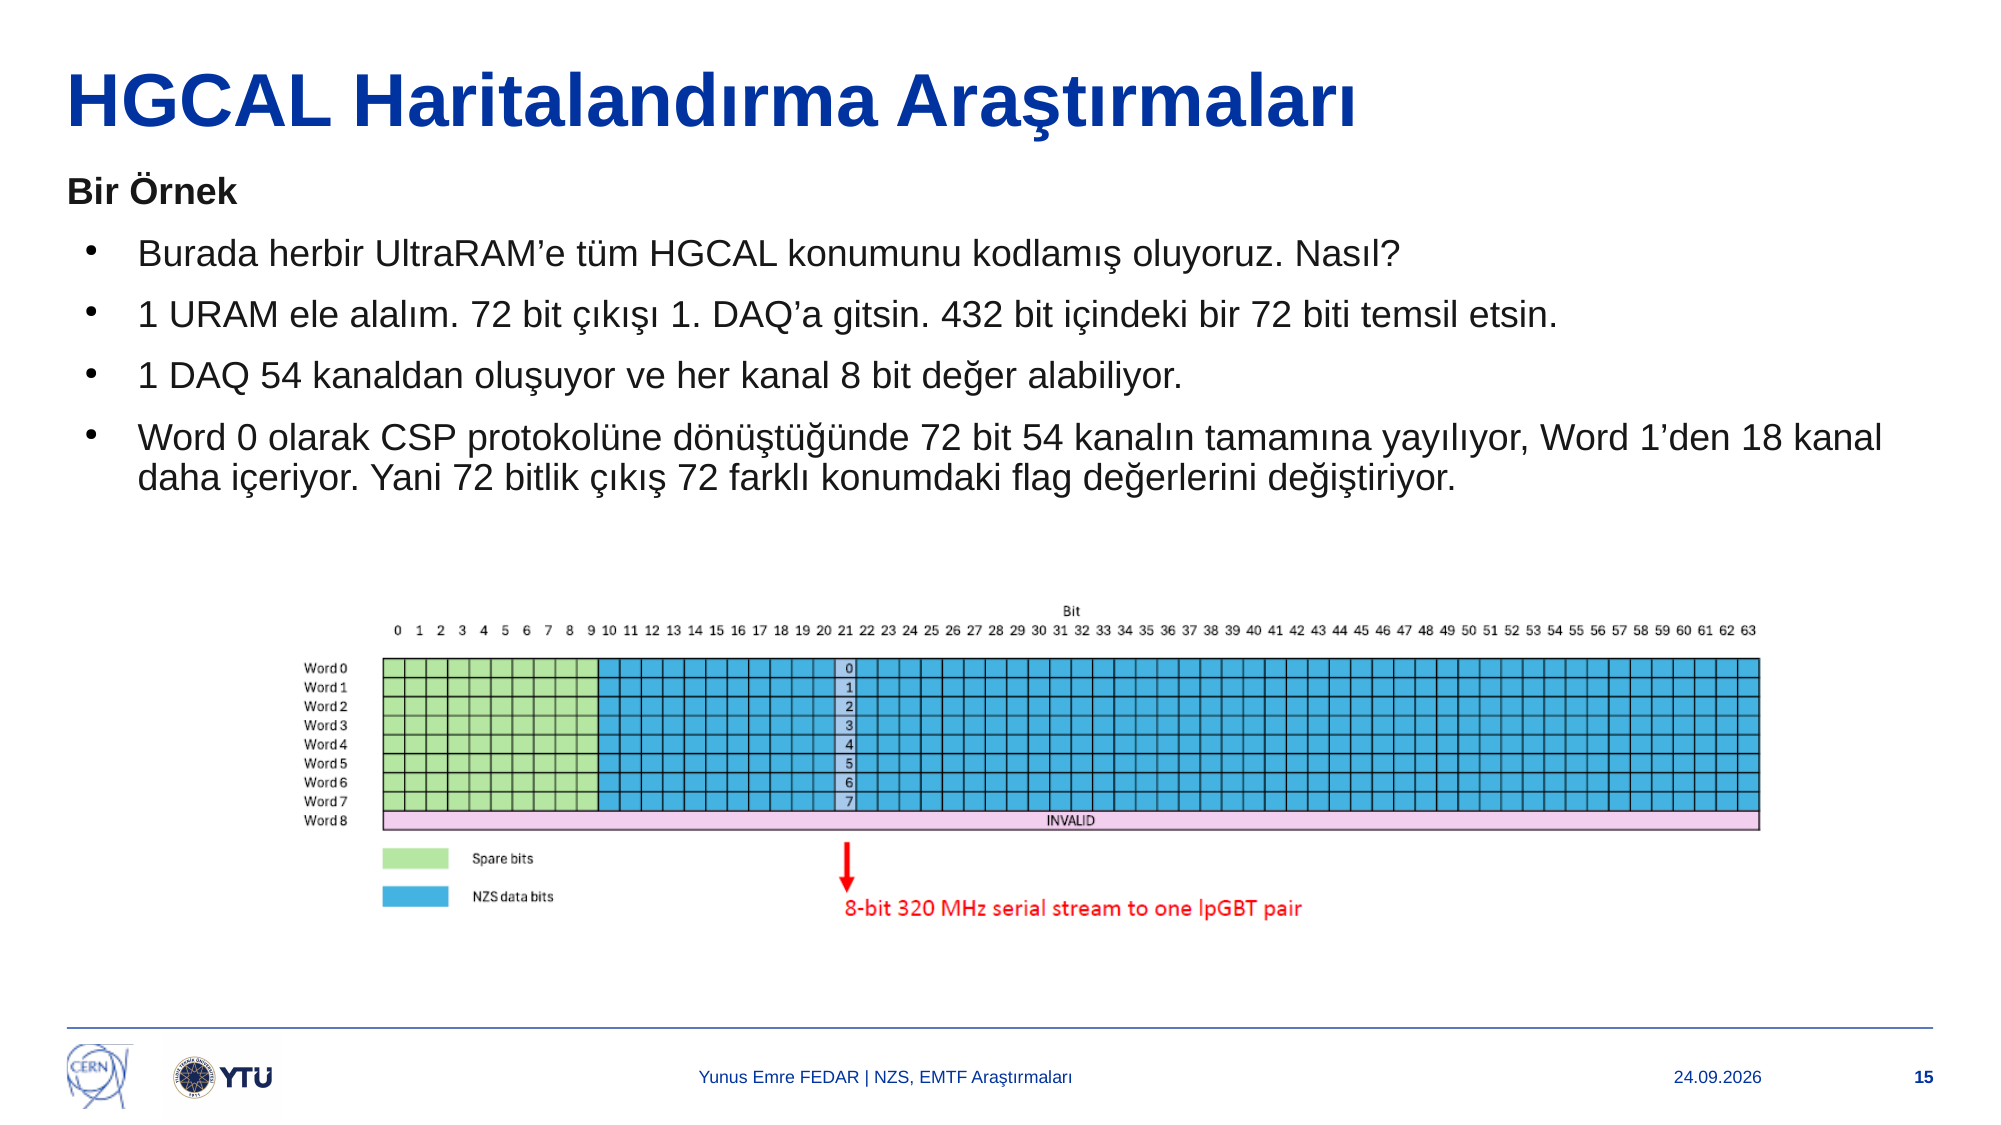

# HGCAL Haritalandırma Araştırmaları
Bir Örnek
Burada herbir UltraRAM’e tüm HGCAL konumunu kodlamış oluyoruz. Nasıl?
1 URAM ele alalım. 72 bit çıkışı 1. DAQ’a gitsin. 432 bit içindeki bir 72 biti temsil etsin.
1 DAQ 54 kanaldan oluşuyor ve her kanal 8 bit değer alabiliyor.
Word 0 olarak CSP protokolüne dönüştüğünde 72 bit 54 kanalın tamamına yayılıyor, Word 1’den 18 kanal daha içeriyor. Yani 72 bitlik çıkış 72 farklı konumdaki flag değerlerini değiştiriyor.
Yunus Emre FEDAR | NZS, EMTF Araştırmaları